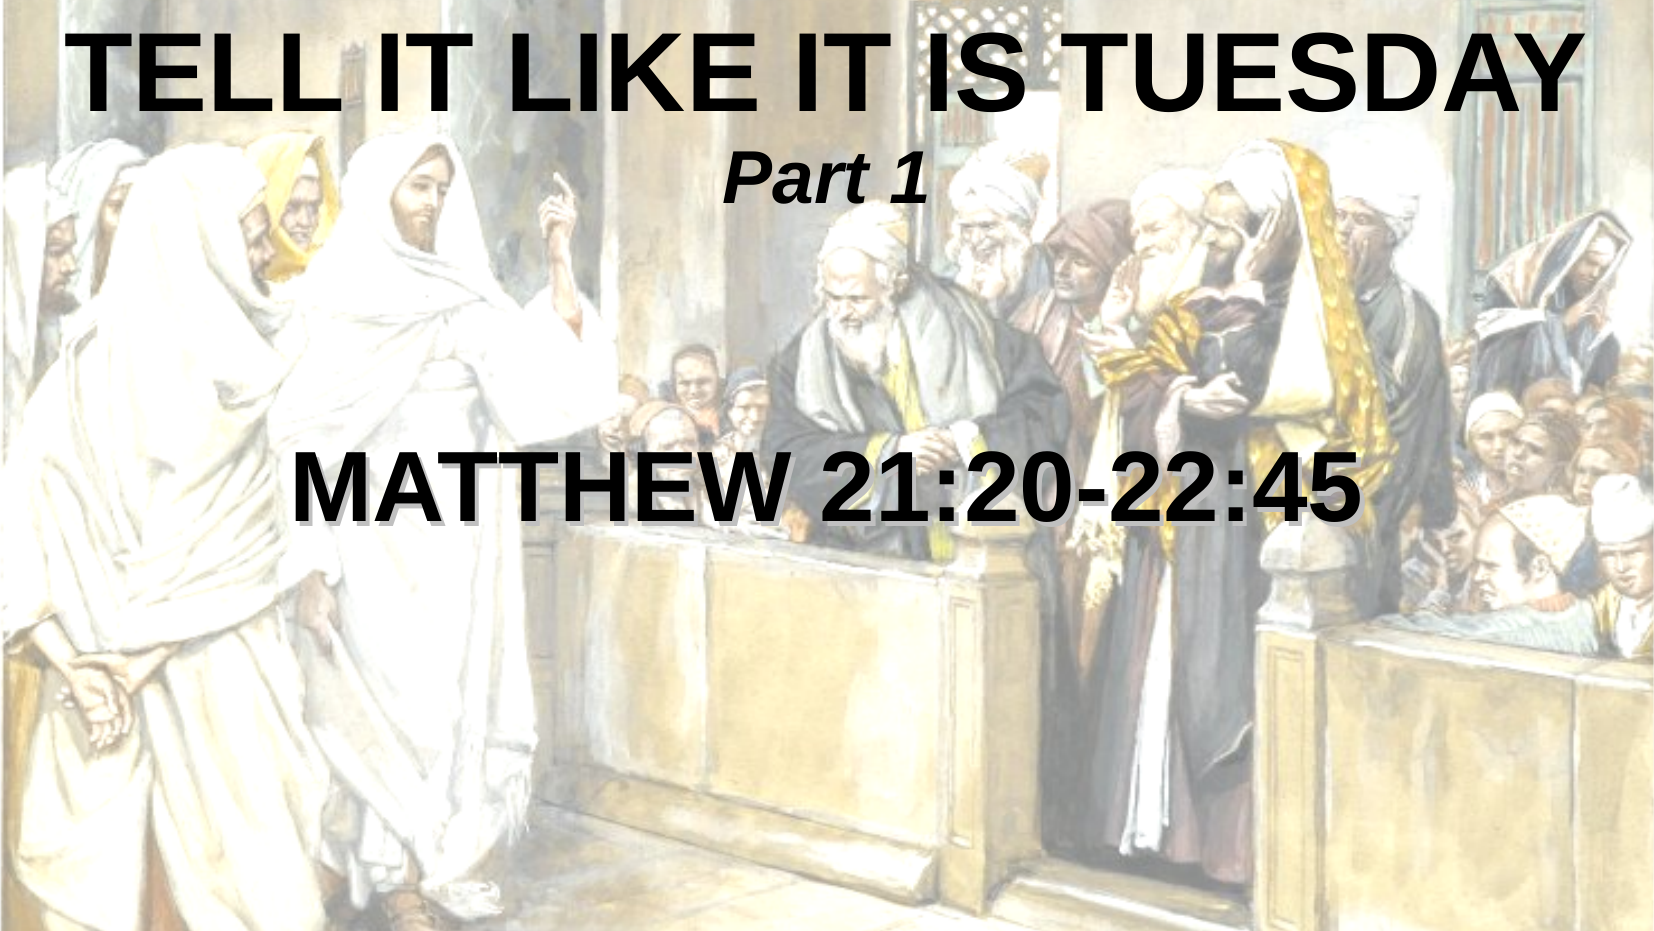

# TELL IT LIKE IT IS TUESDAY Part 1
MATTHEW 21:20-22:45